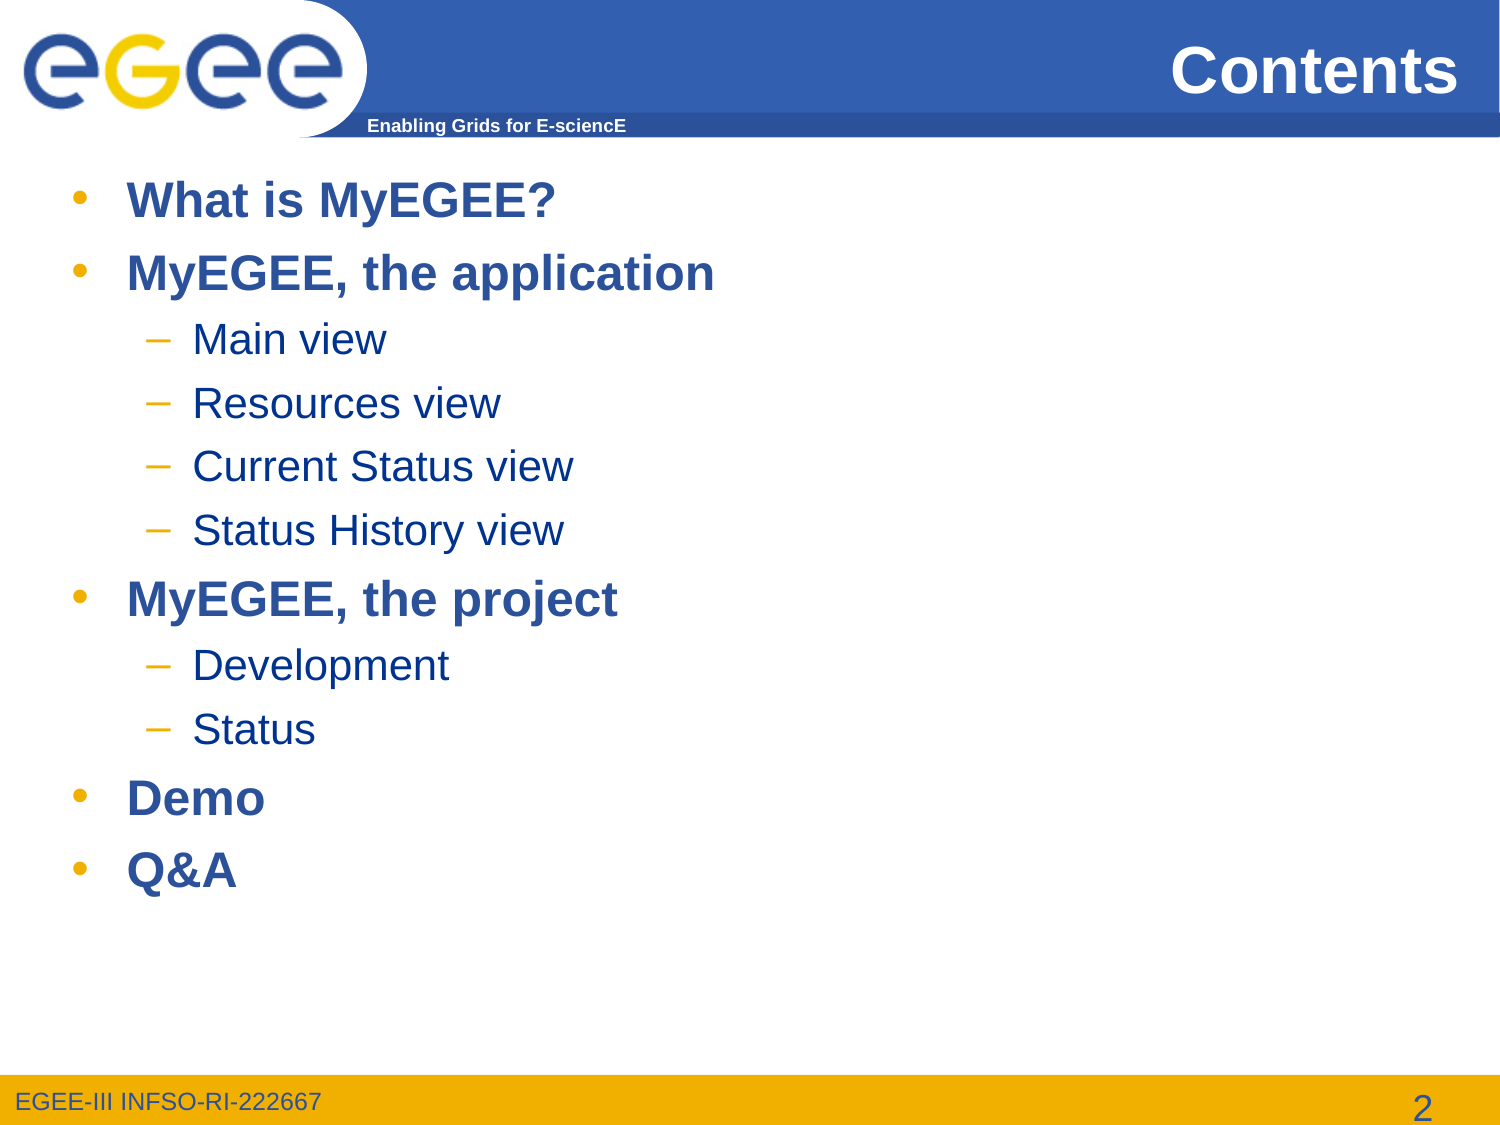

# Contents
What is MyEGEE?
MyEGEE, the application
Main view
Resources view
Current Status view
Status History view
MyEGEE, the project
Development
Status
Demo
Q&A
2